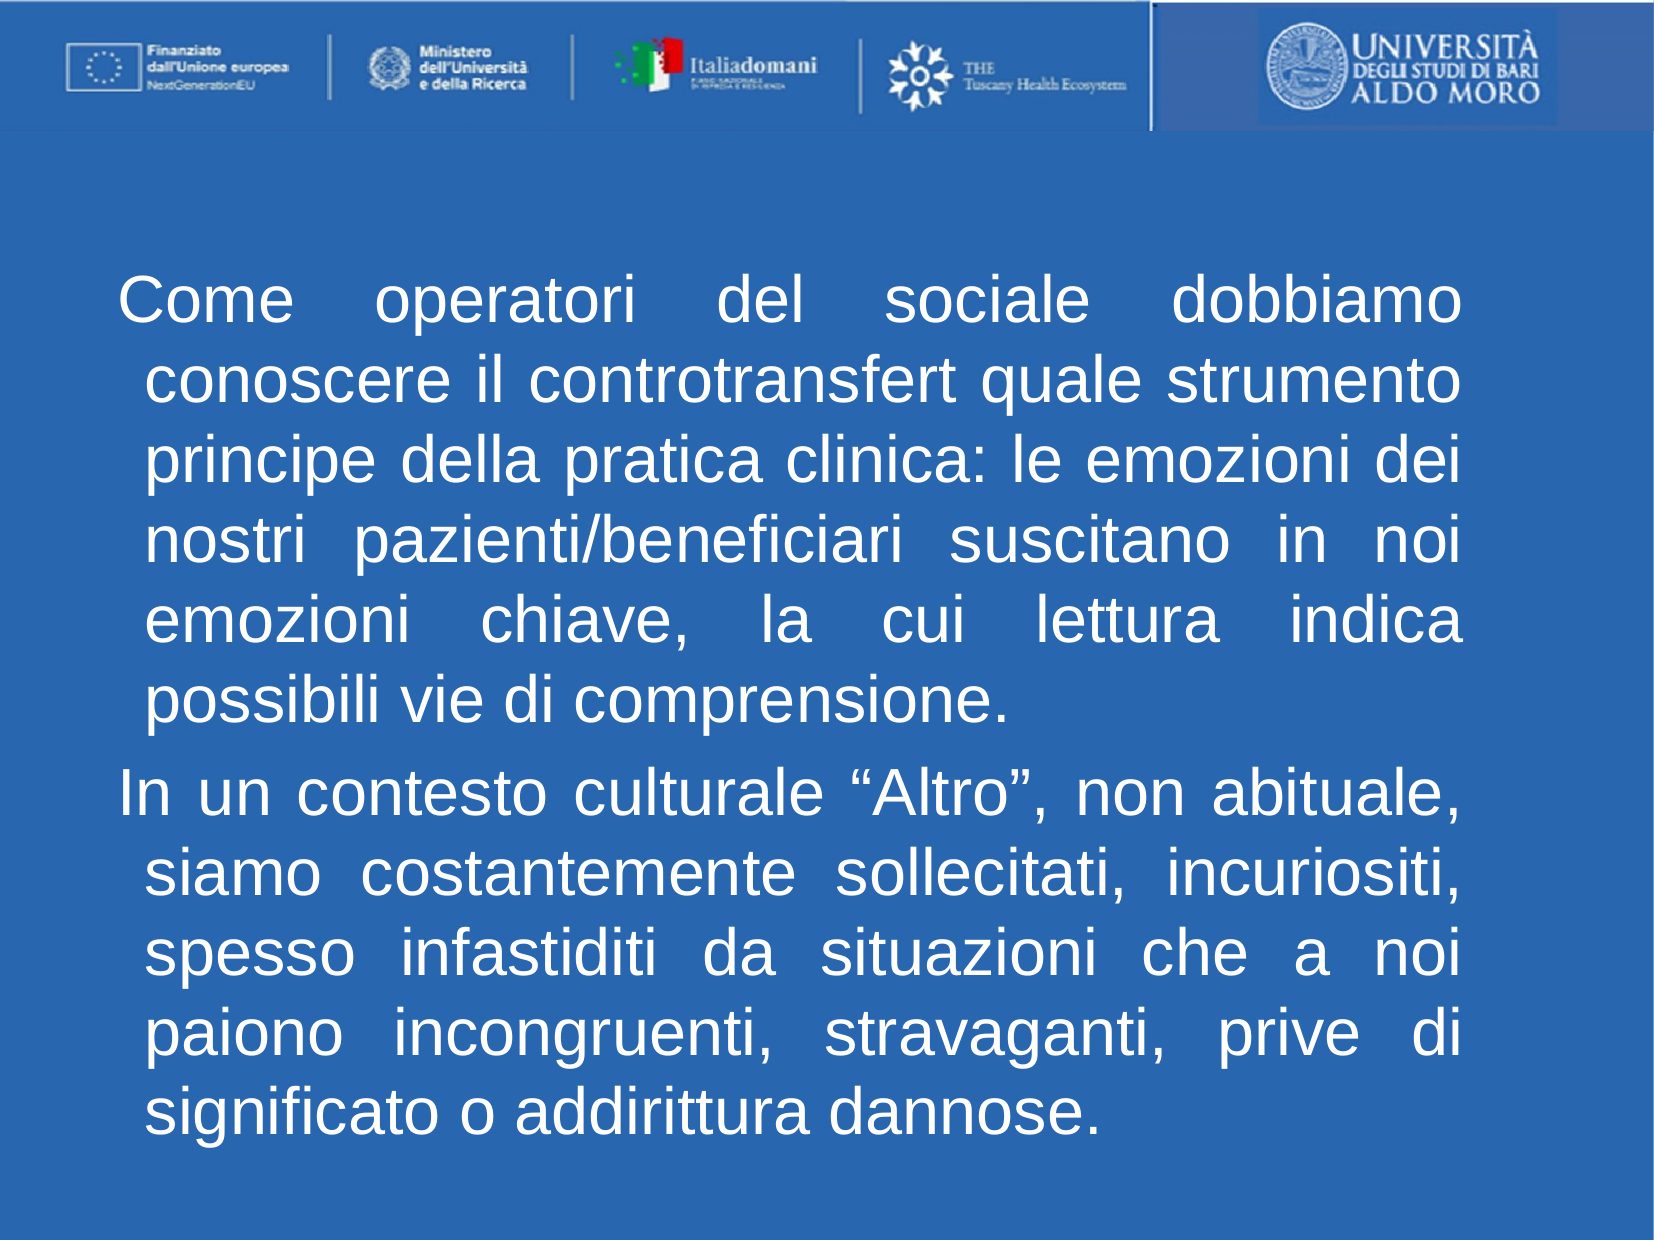

# Come operatori del sociale dobbiamo conoscere il controtransfert quale strumento principe della pratica clinica: le emozioni dei nostri pazienti/beneficiari suscitano in noi emozioni chiave, la cui lettura indica possibili vie di comprensione.
In un contesto culturale “Altro”, non abituale, siamo costantemente sollecitati, incuriositi, spesso infastiditi da situazioni che a noi paiono incongruenti, stravaganti, prive di significato o addirittura dannose.